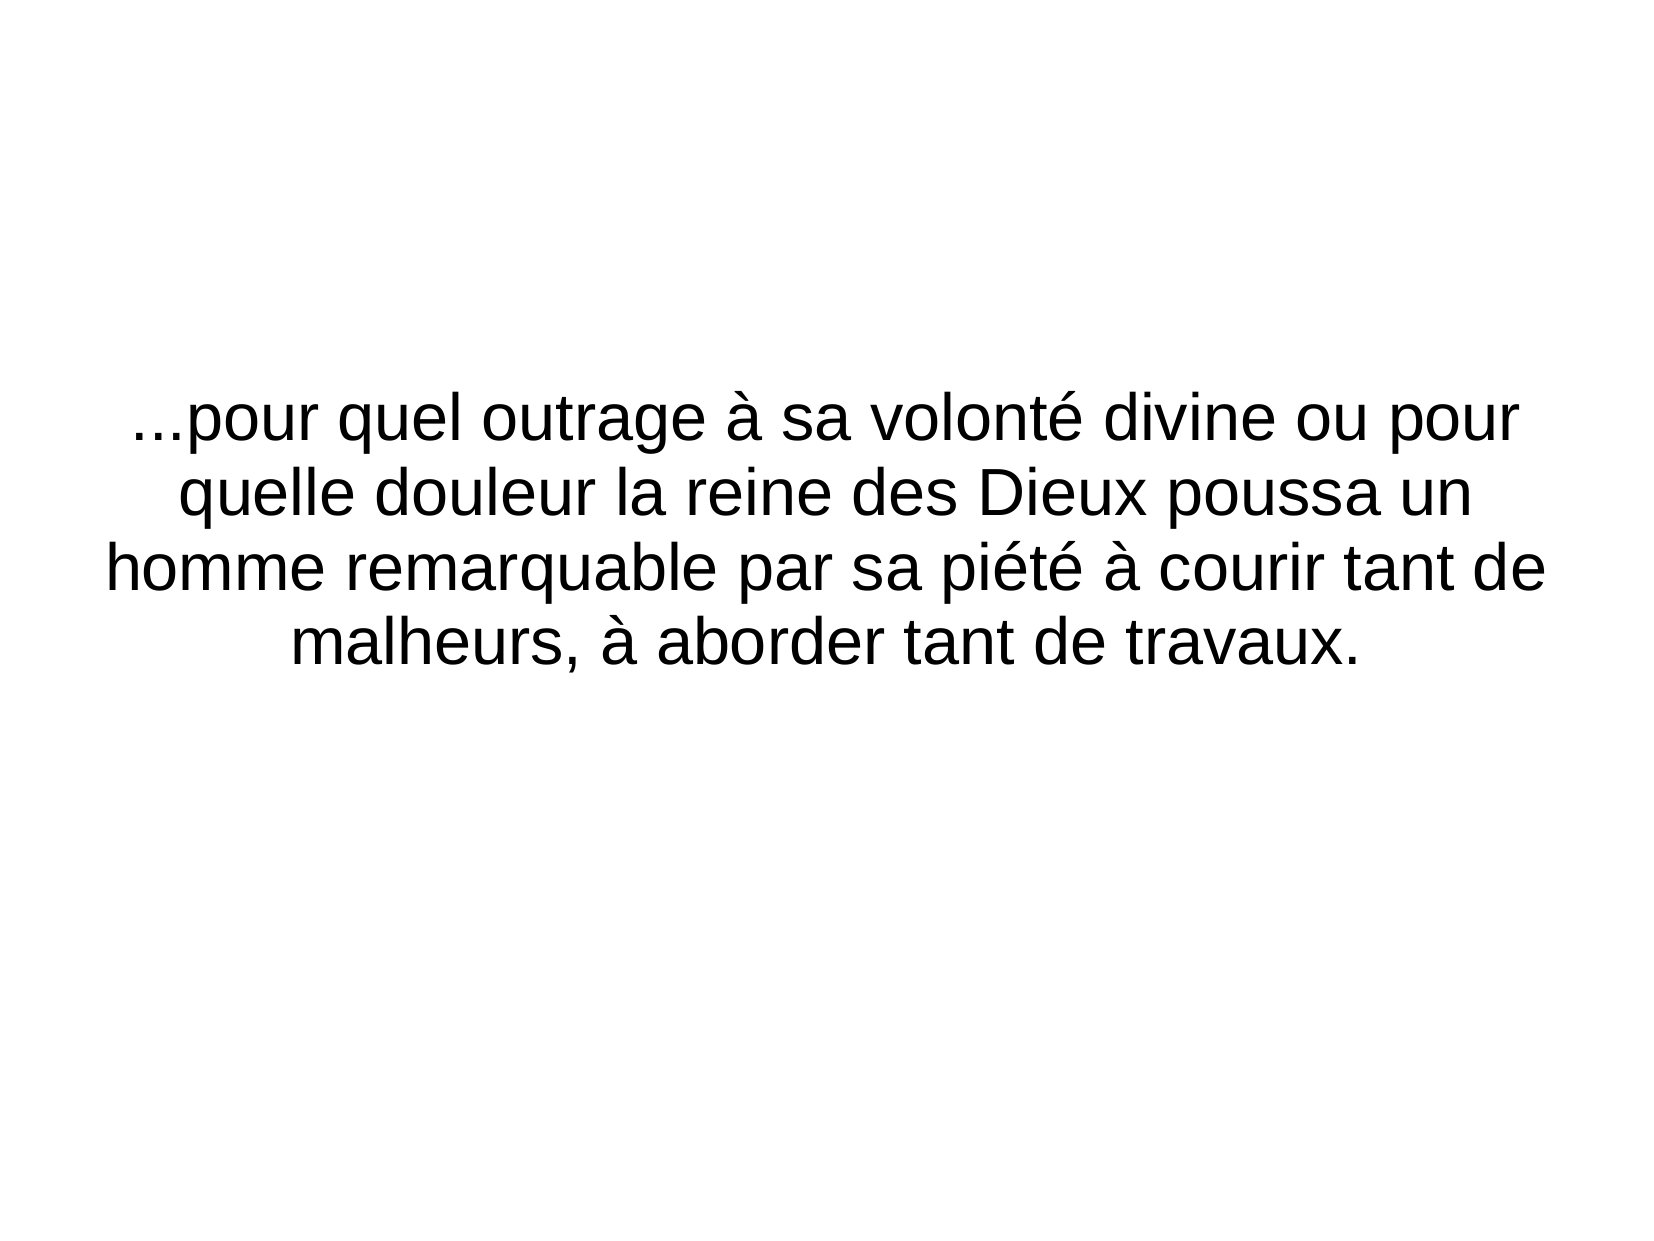

# ...pour quel outrage à sa volonté divine ou pour quelle douleur la reine des Dieux poussa un homme remarquable par sa piété à courir tant de malheurs, à aborder tant de travaux.